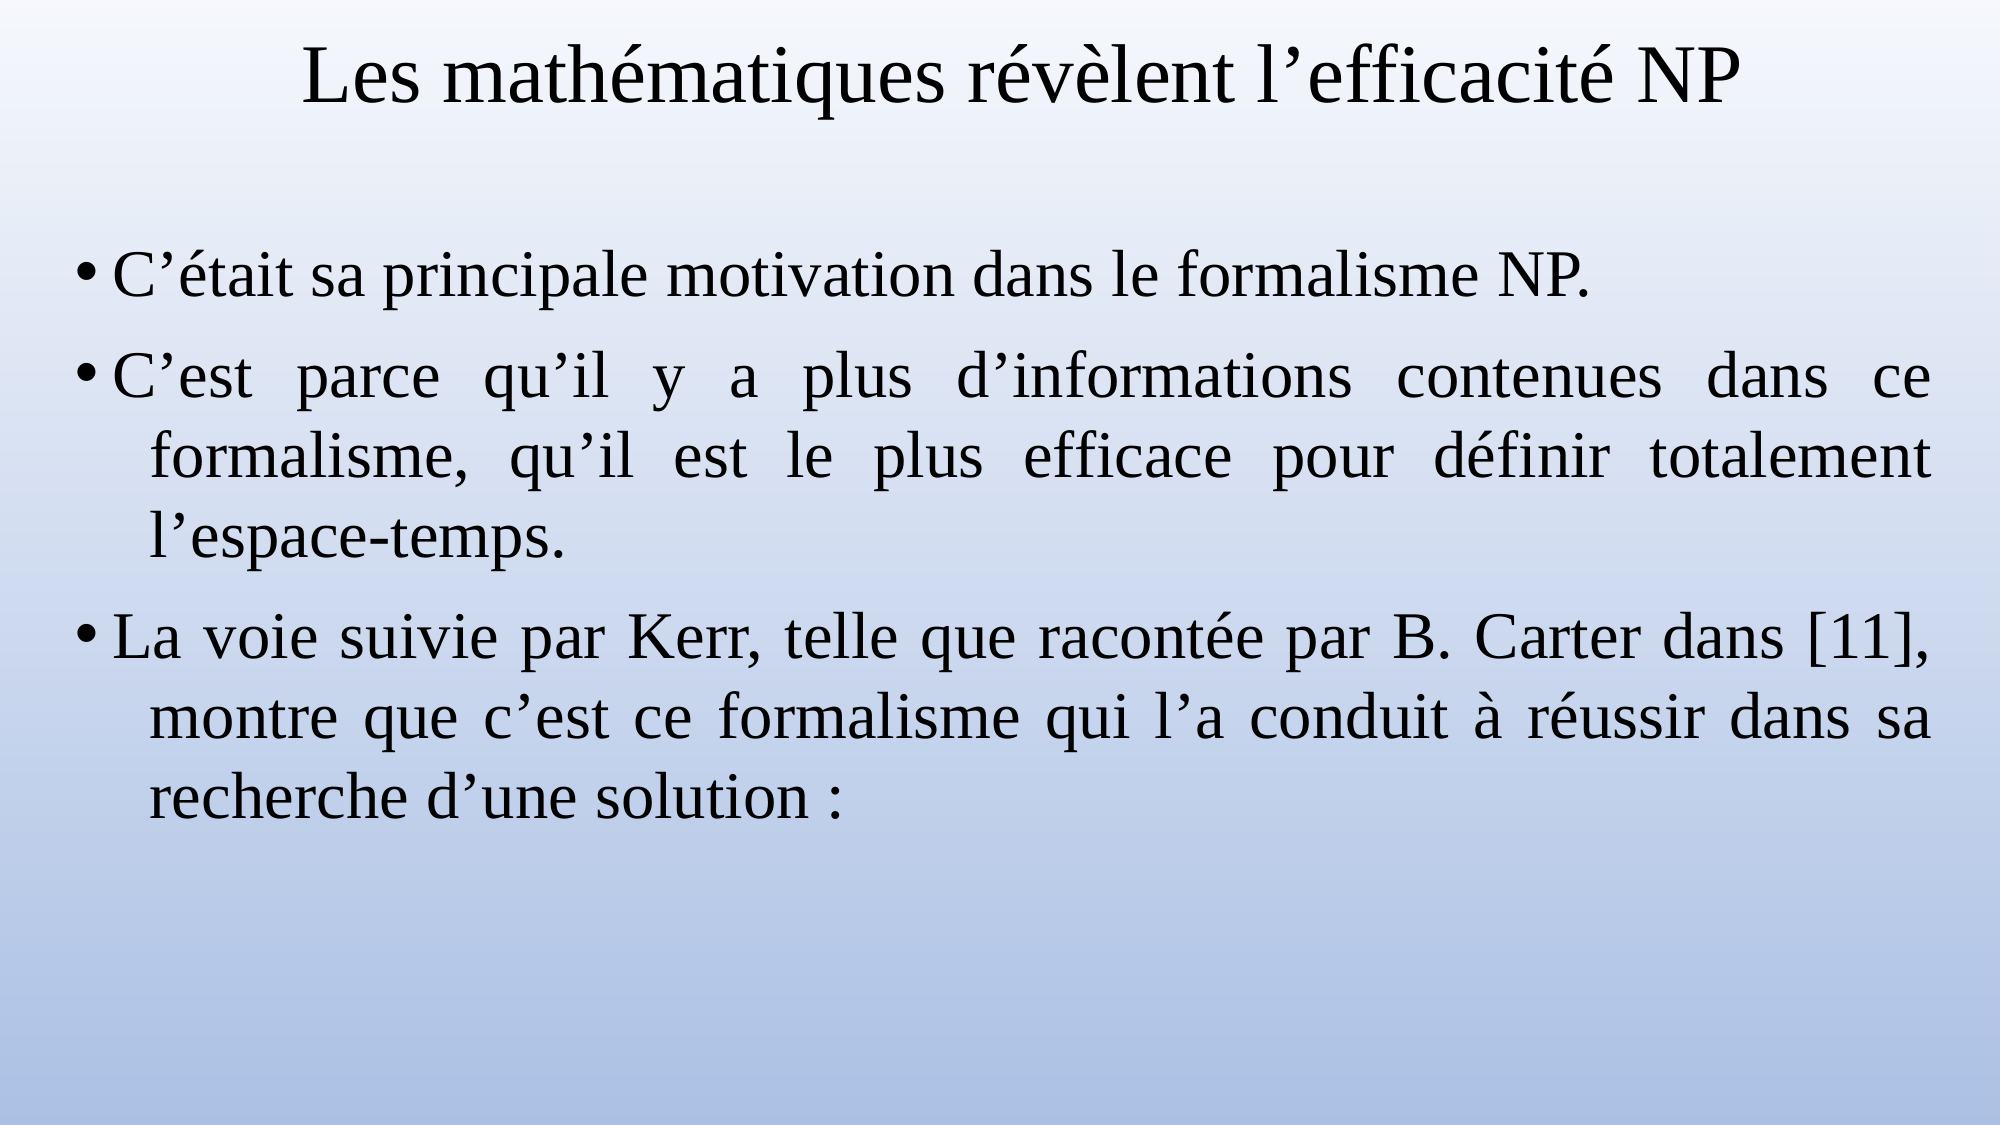

# Les mathématiques révèlent l’efficacité NP
C’était sa principale motivation dans le formalisme NP.
C’est parce qu’il y a plus d’informations contenues dans ce formalisme, qu’il est le plus efficace pour définir totalement l’espace-temps.
La voie suivie par Kerr, telle que racontée par B. Carter dans [11], montre que c’est ce formalisme qui l’a conduit à réussir dans sa recherche d’une solution :